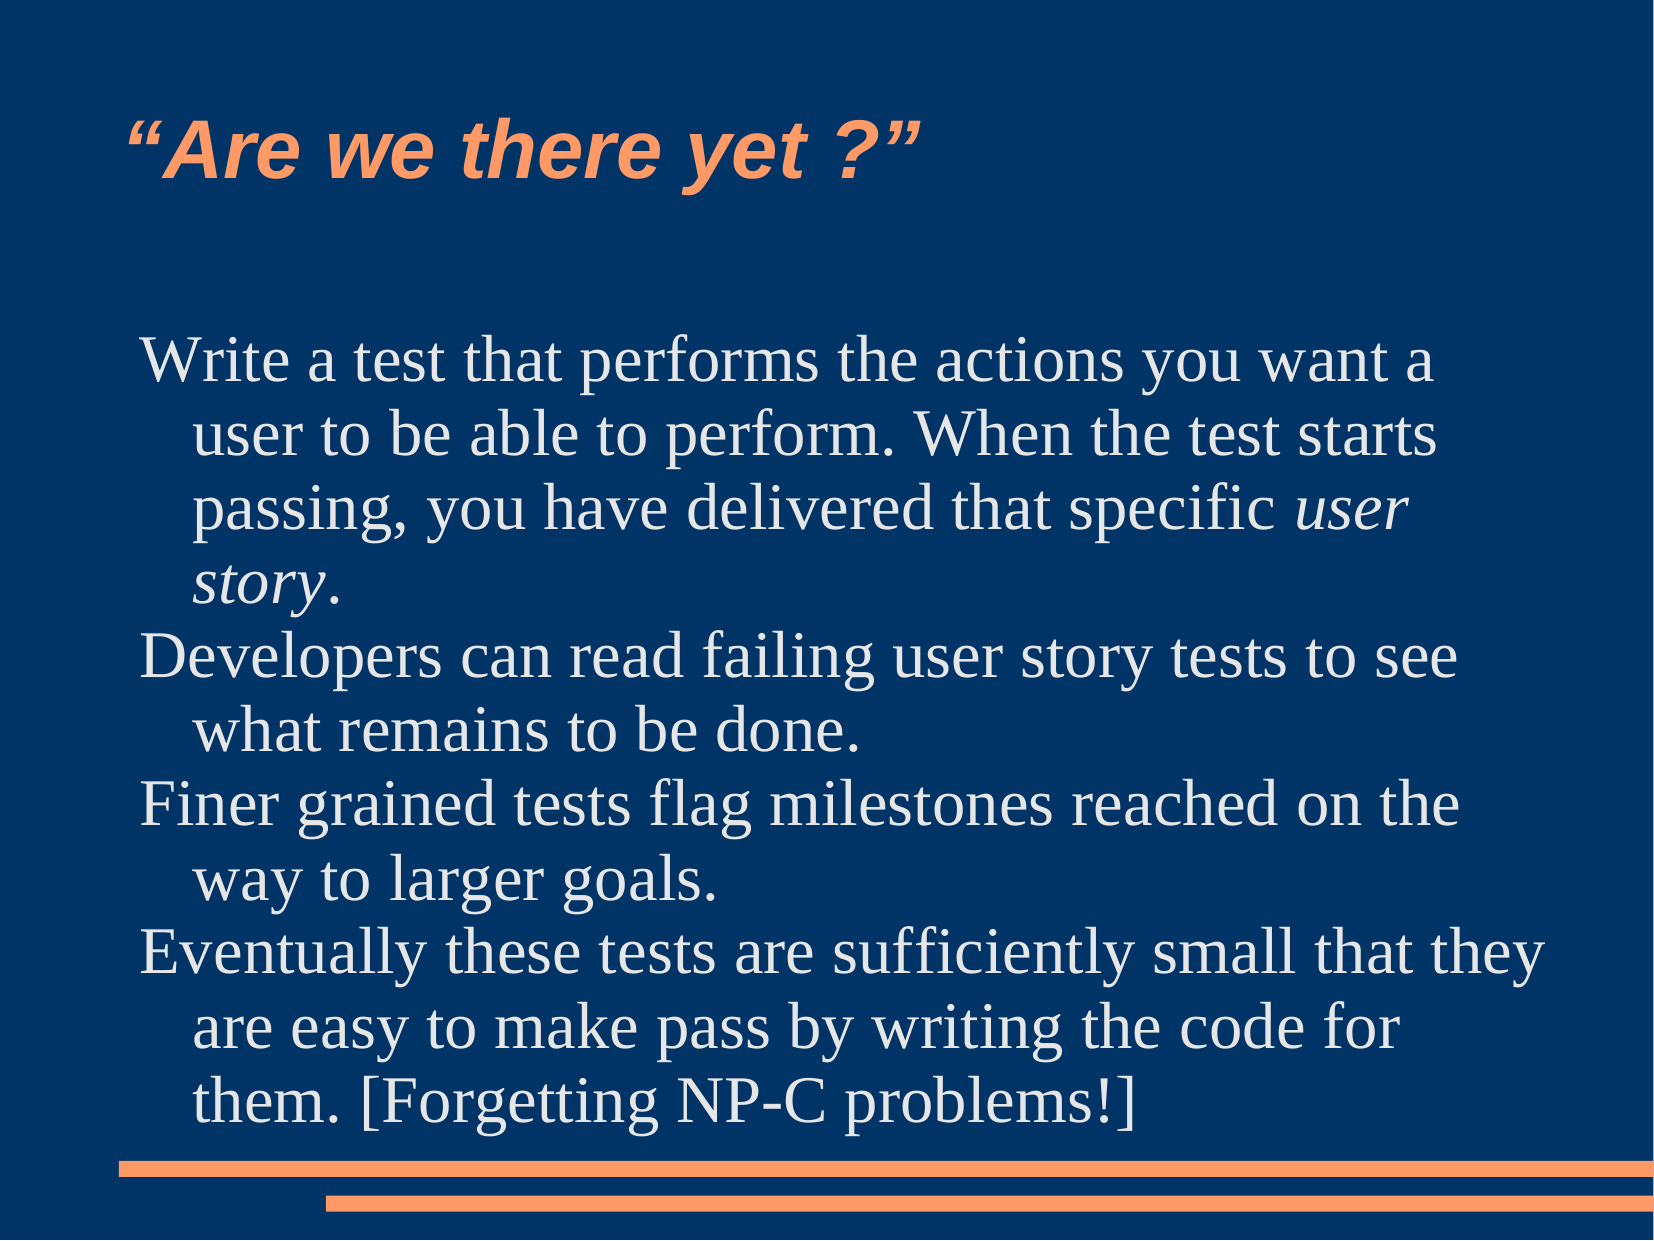

# “Are we there yet ?”
Write a test that performs the actions you want a user to be able to perform. When the test starts passing, you have delivered that specific user story.
Developers can read failing user story tests to see what remains to be done.
Finer grained tests flag milestones reached on the way to larger goals.
Eventually these tests are sufficiently small that they are easy to make pass by writing the code for them. [Forgetting NP-C problems!]